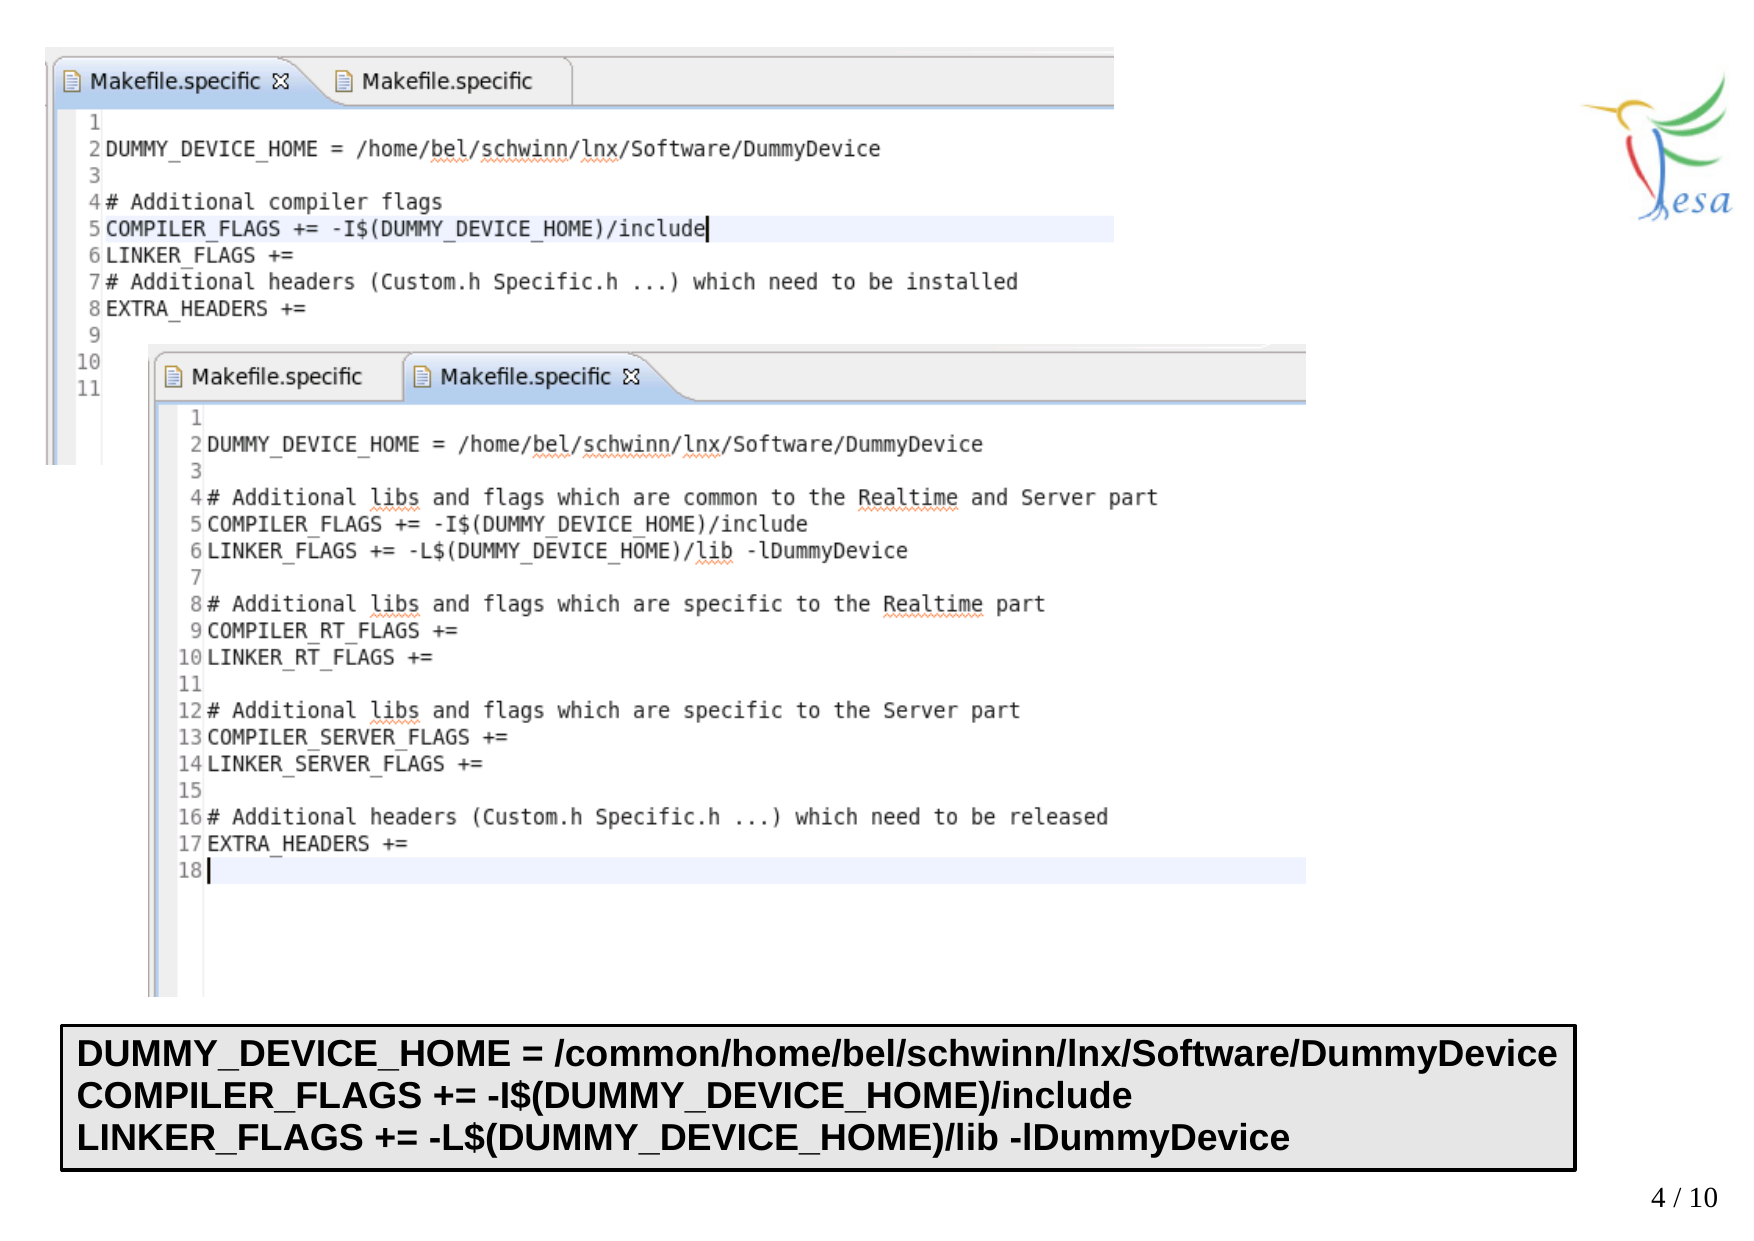

DUMMY_DEVICE_HOME = /common/home/bel/schwinn/lnx/Software/DummyDevice
COMPILER_FLAGS += -I$(DUMMY_DEVICE_HOME)/include
LINKER_FLAGS += -L$(DUMMY_DEVICE_HOME)/lib -lDummyDevice
4